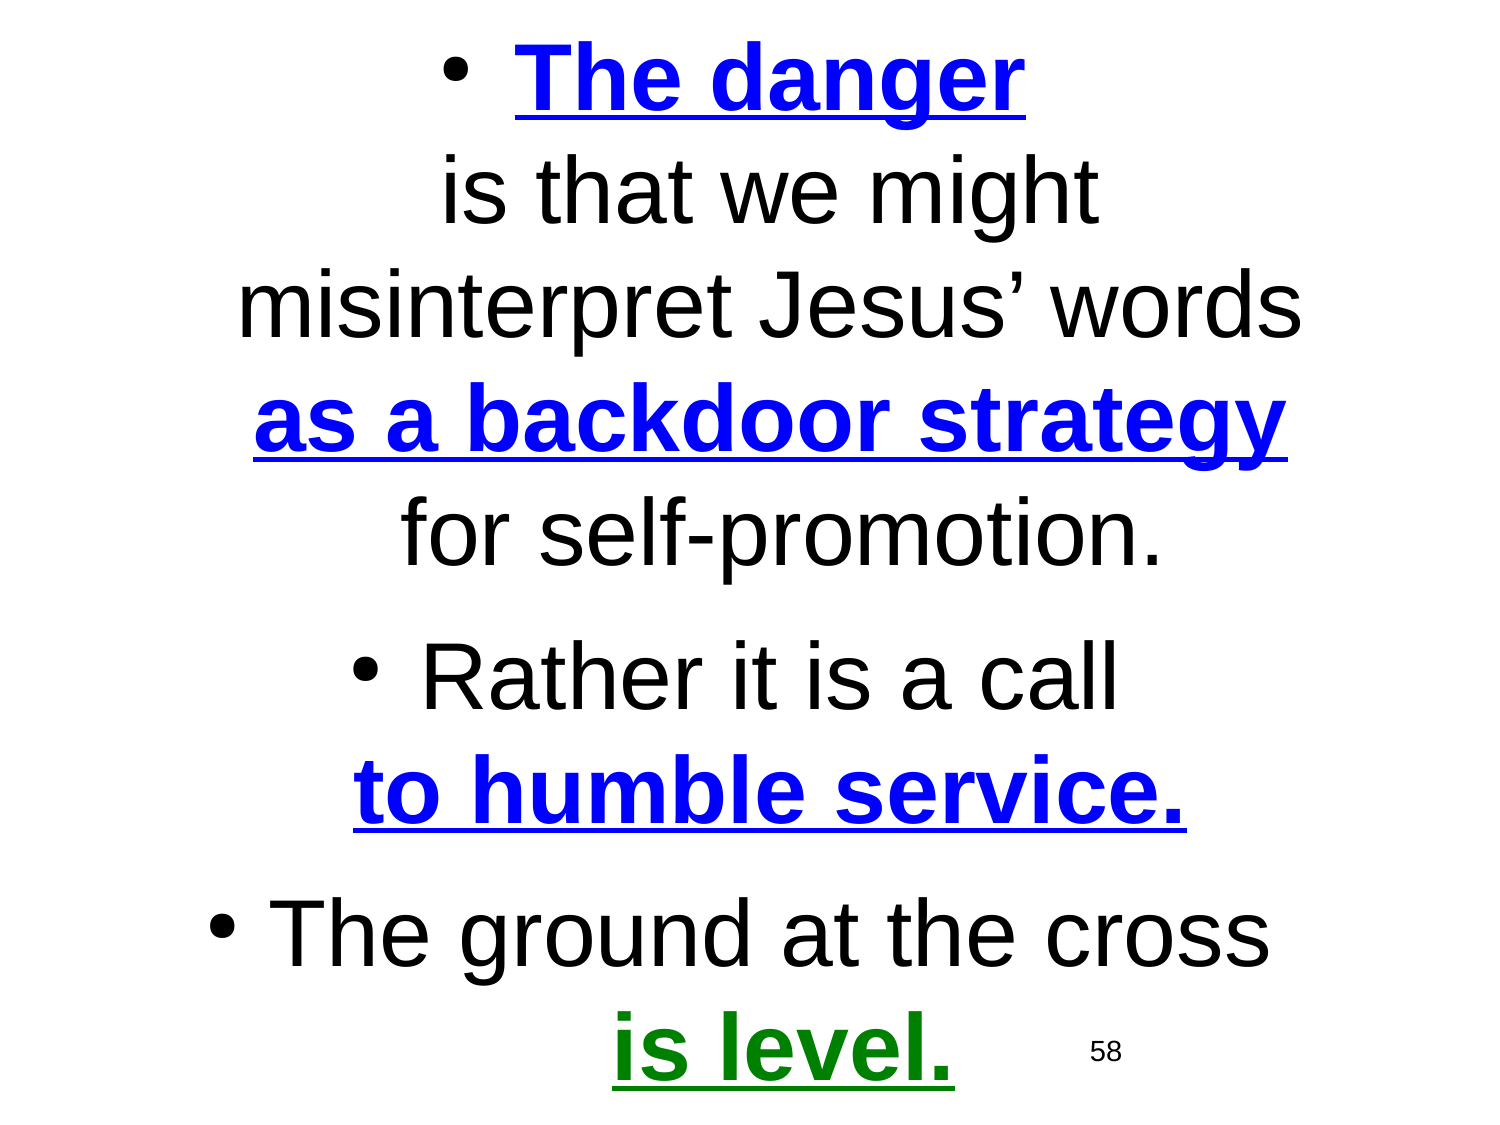

# The danger is that we might misinterpret Jesus’ words as a backdoor strategy for self-promotion.
Rather it is a call
to humble service.
The ground at the cross
is level.
58